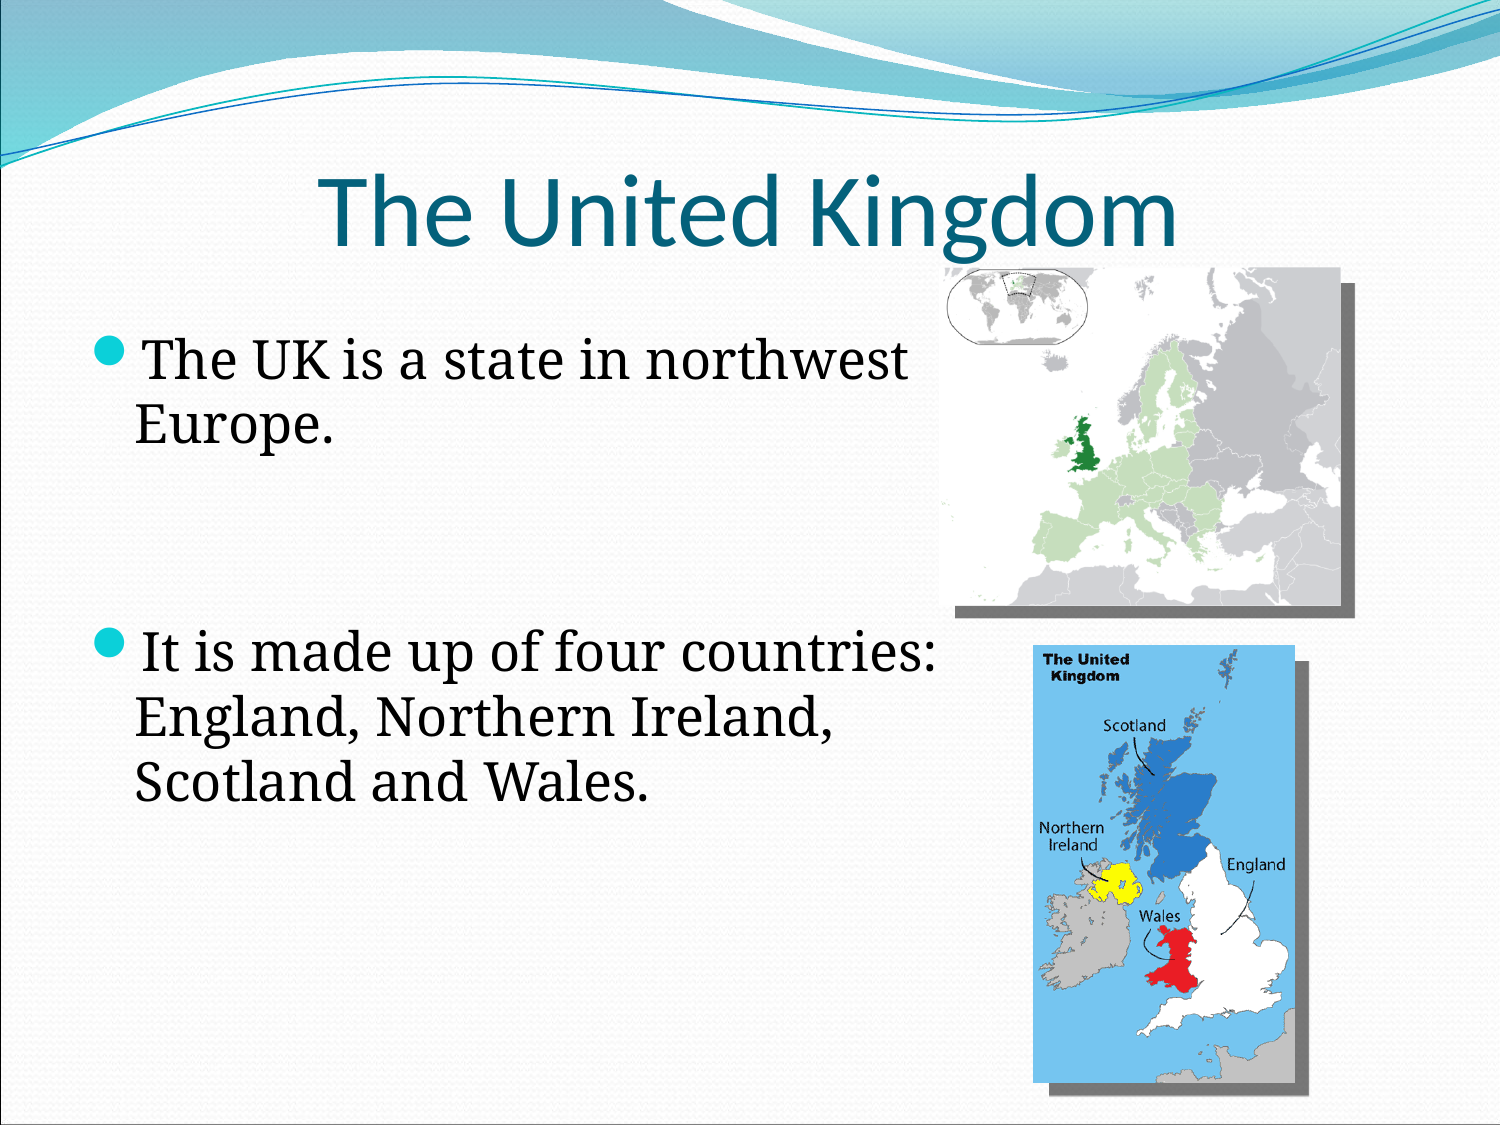

# The United Kingdom
The UK is a state in northwest Europe.
It is made up of four countries: England, Northern Ireland, Scotland and Wales.